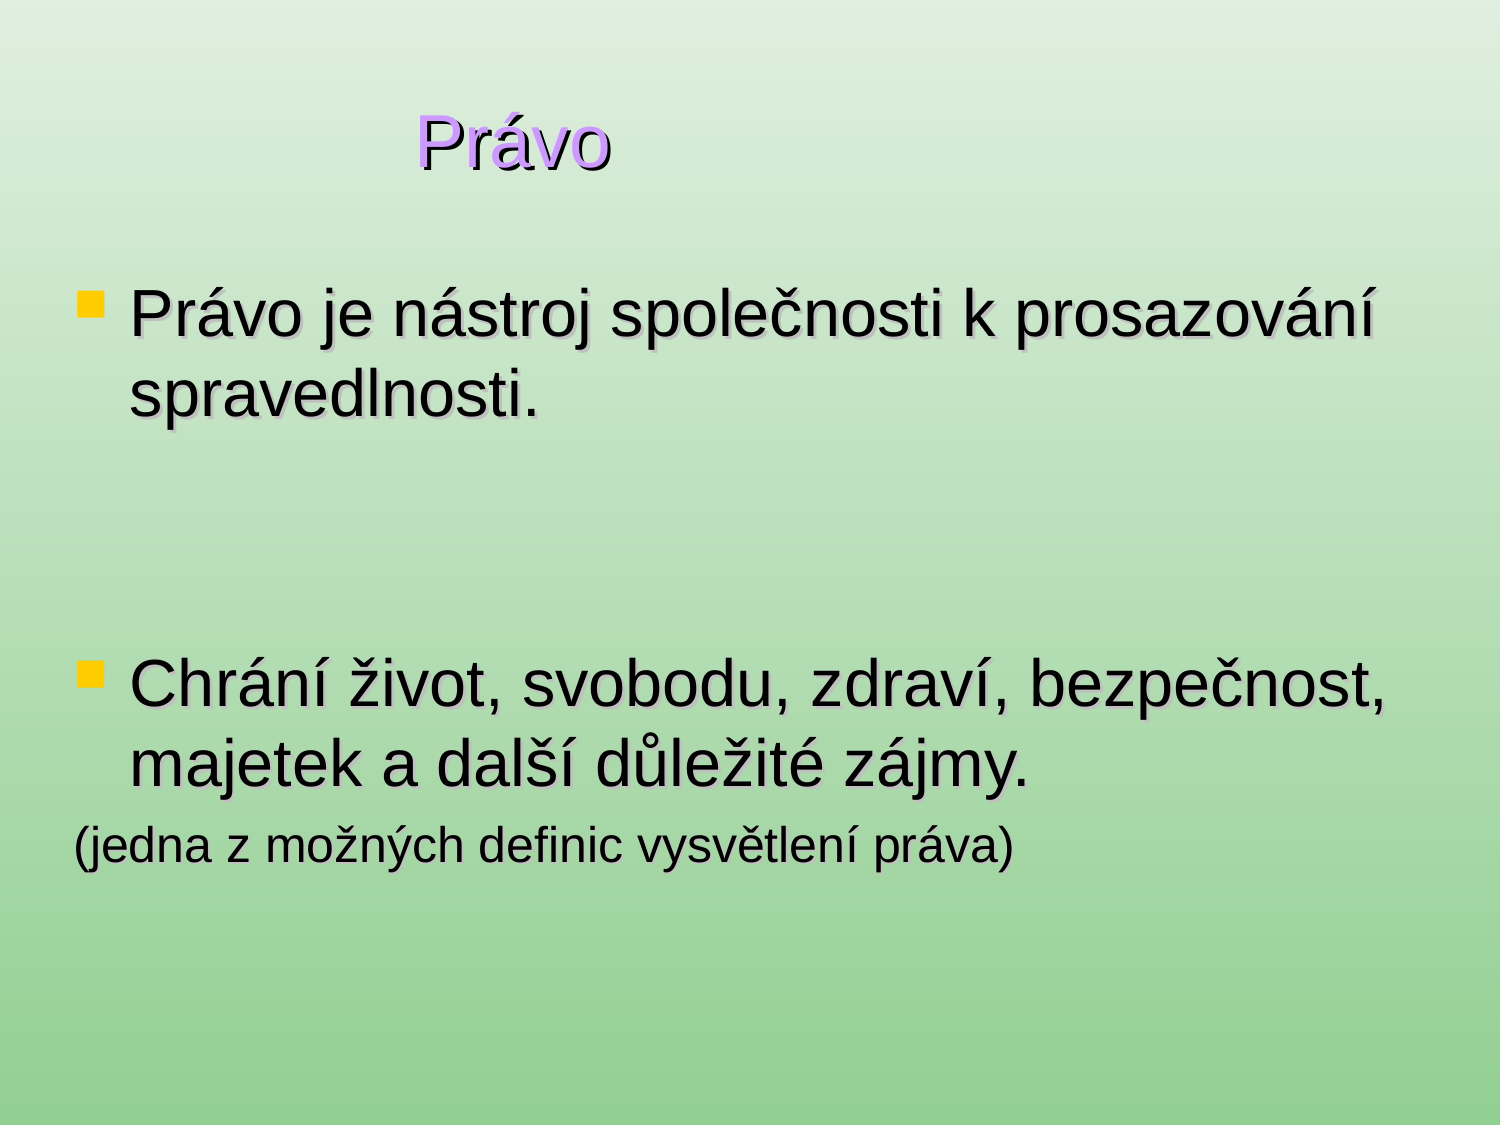

# Právo
Právo je nástroj společnosti k prosazování spravedlnosti.
Chrání život, svobodu, zdraví, bezpečnost, majetek a další důležité zájmy.
(jedna z možných definic vysvětlení práva)